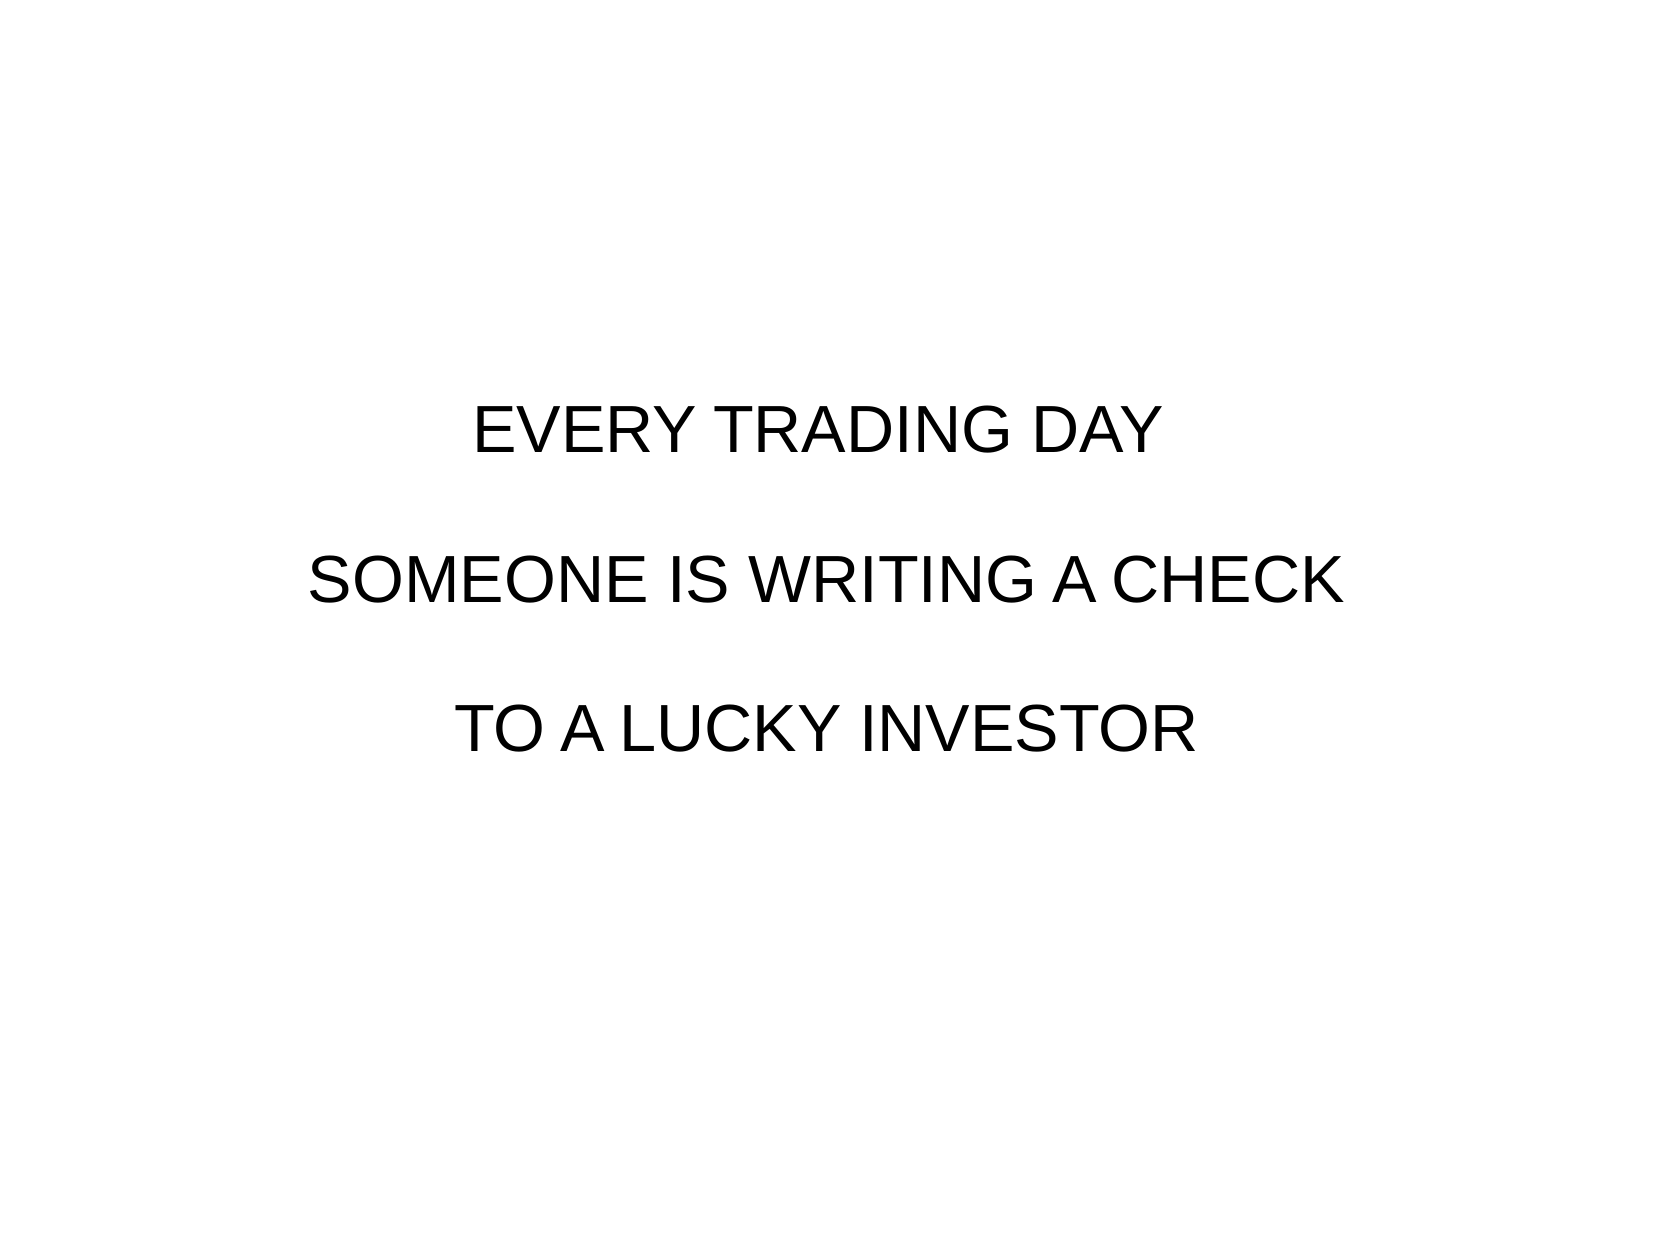

# EVERY TRADING DAY
SOMEONE IS WRITING A CHECK
TO A LUCKY INVESTOR